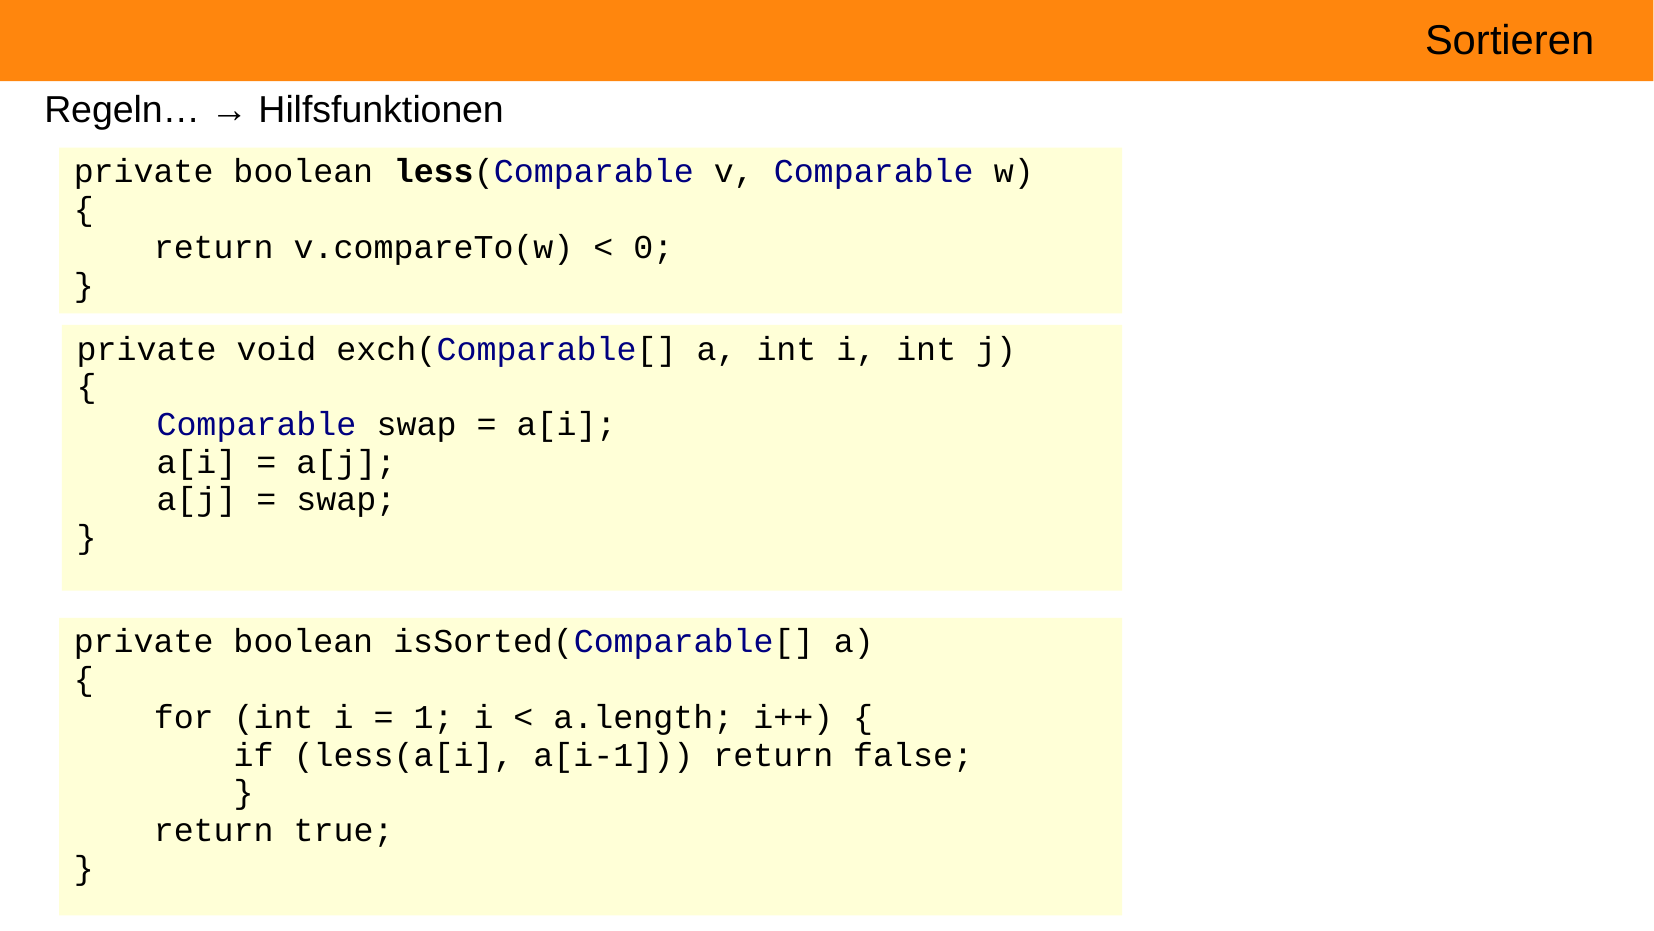

# Sortieren
Regeln… → Hilfsfunktionen
private boolean less(Comparable v, Comparable w)
{
 return v.compareTo(w) < 0;
}
private void exch(Comparable[] a, int i, int j)
{
 Comparable swap = a[i];
 a[i] = a[j];
 a[j] = swap;
}
private boolean isSorted(Comparable[] a)
{
 for (int i = 1; i < a.length; i++) {
 if (less(a[i], a[i-1])) return false;
 }
 return true;
}